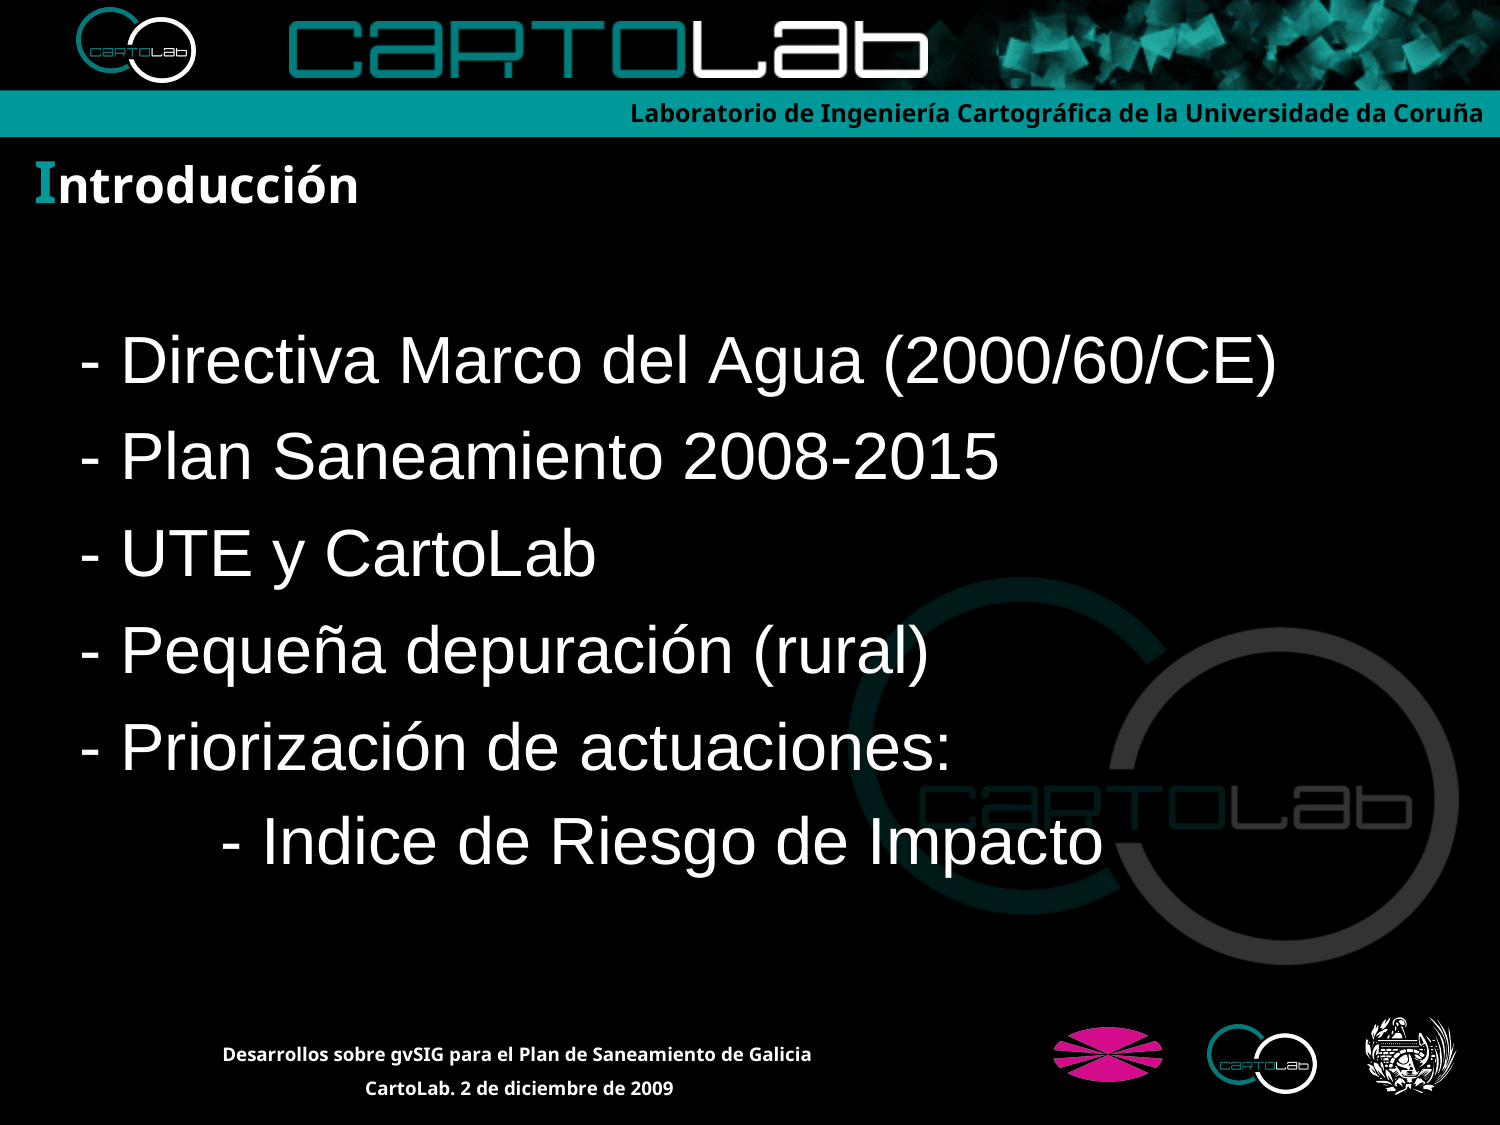

Introducción
# - Directiva Marco del Agua (2000/60/CE)
- Plan Saneamiento 2008-2015
- UTE y CartoLab
- Pequeña depuración (rural)
- Priorización de actuaciones:
- Indice de Riesgo de Impacto